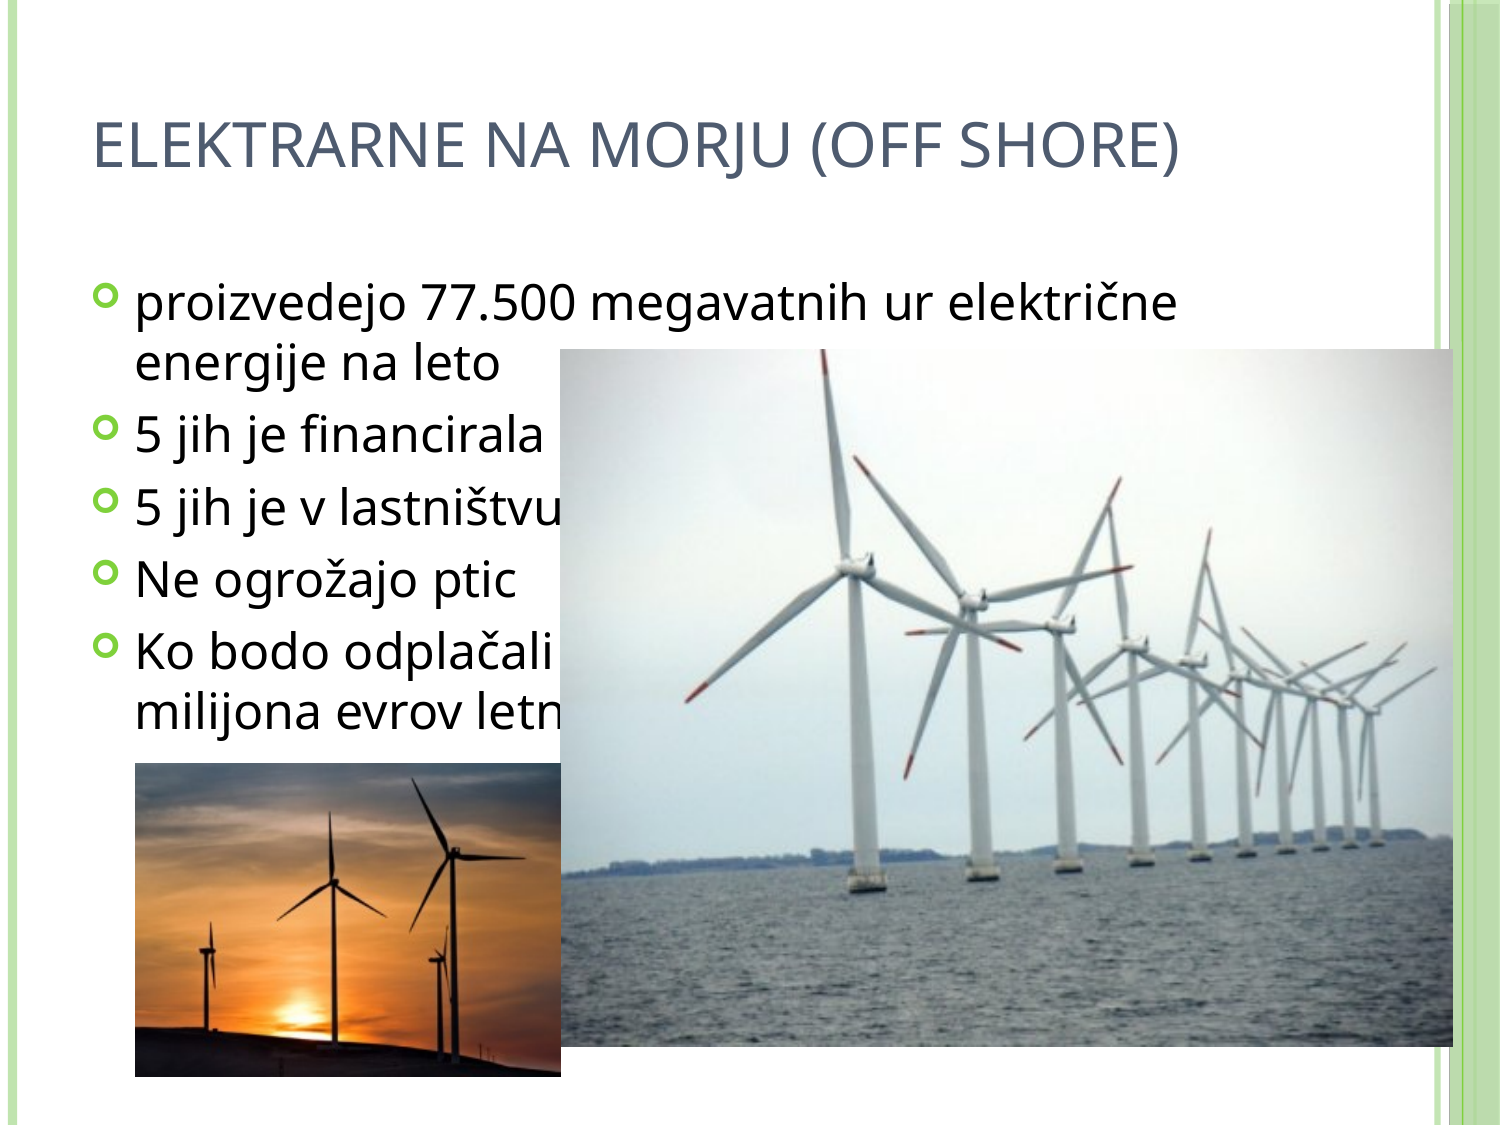

# Elektrarne na morju (off shore)
proizvedejo 77.500 megavatnih ur električne energije na leto
5 jih je financirala občina
5 jih je v lastništvu prebivalcev otoka
Ne ogrožajo ptic
Ko bodo odplačali posojila, dobiček = 1,4 milijona evrov letno